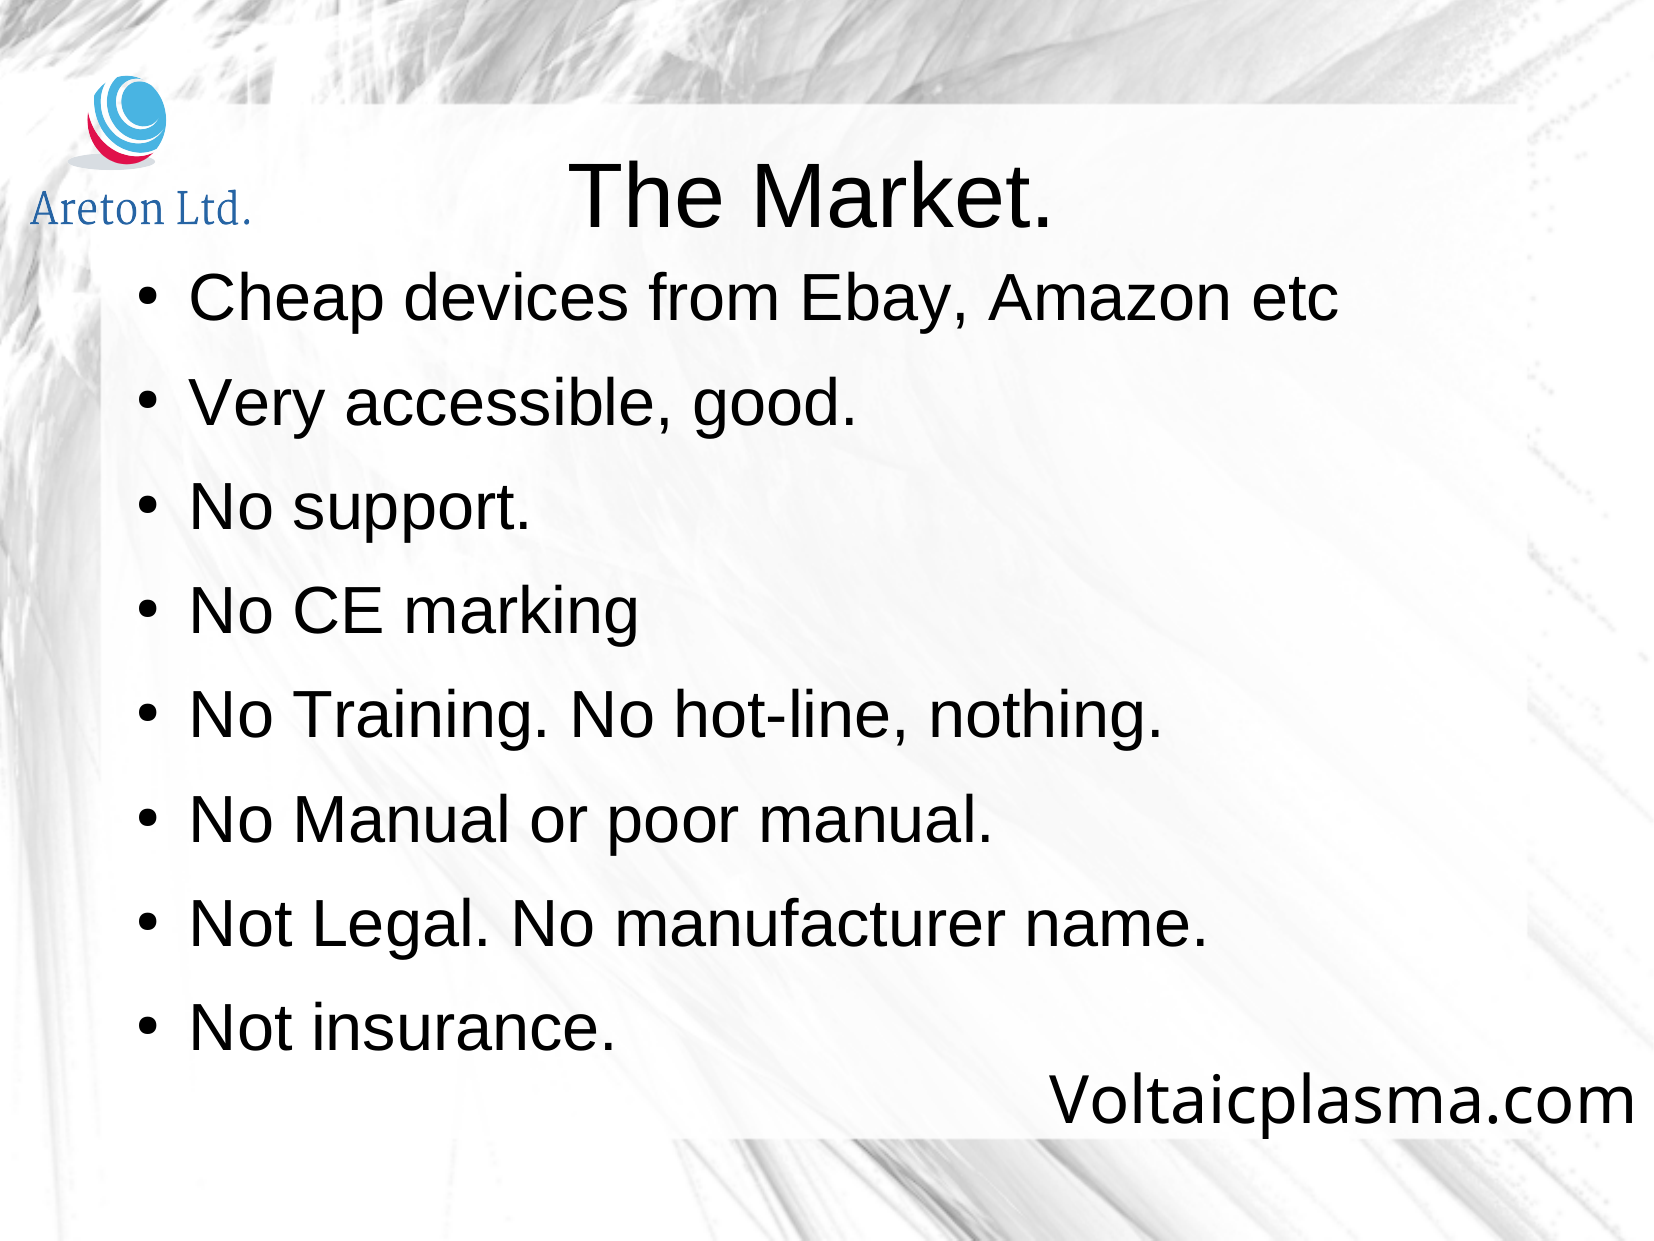

# The Market.
Cheap devices from Ebay, Amazon etc
Very accessible, good.
No support.
No CE marking
No Training. No hot-line, nothing.
No Manual or poor manual.
Not Legal. No manufacturer name.
Not insurance.
Voltaicplasma.com